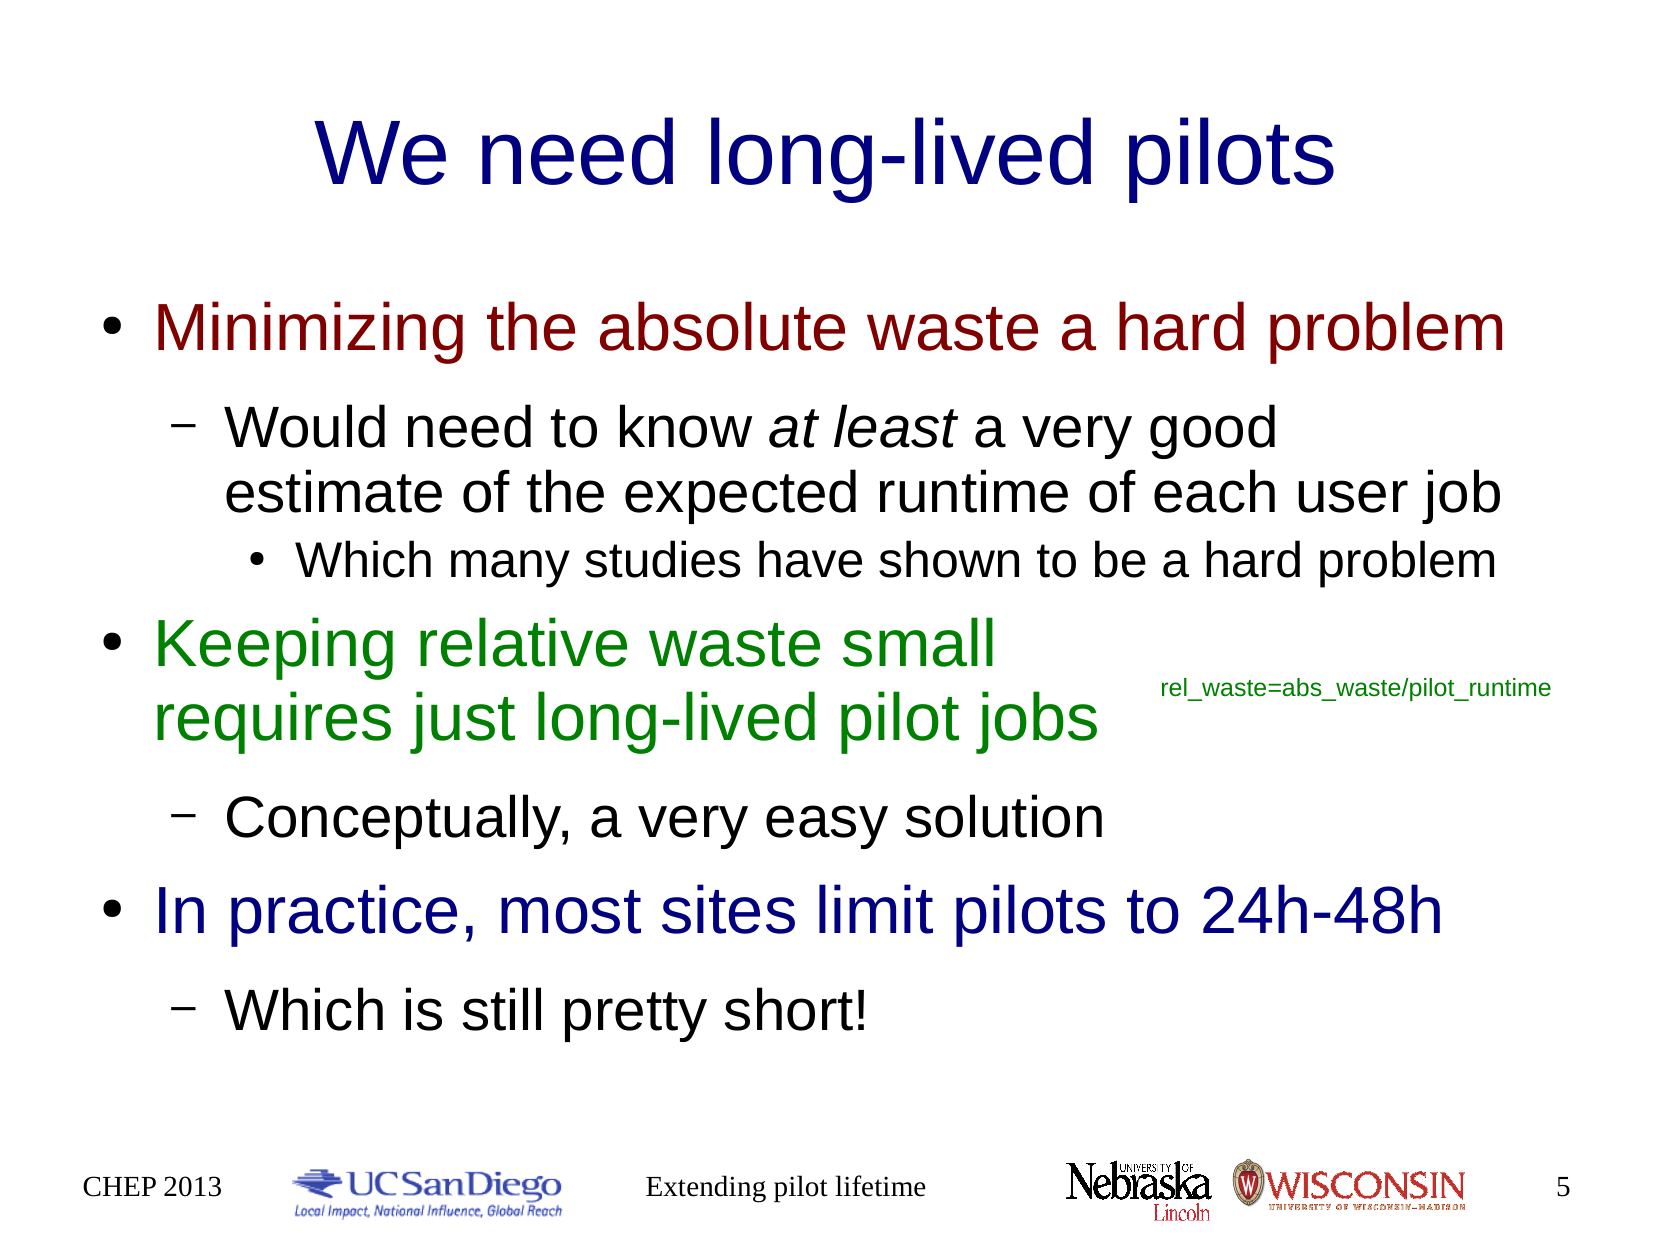

# We need long-lived pilots
Minimizing the absolute waste a hard problem
Would need to know at least a very good
estimate of the expected runtime of each user job
Which many studies have shown to be a hard problem
Keeping relative waste small
requires just long-lived pilot jobs
Conceptually, a very easy solution
In practice, most sites limit pilots to 24h-48h
Which is still pretty short!
rel_waste=abs_waste/pilot_runtime
CHEP 2013
Extending pilot lifetime
5